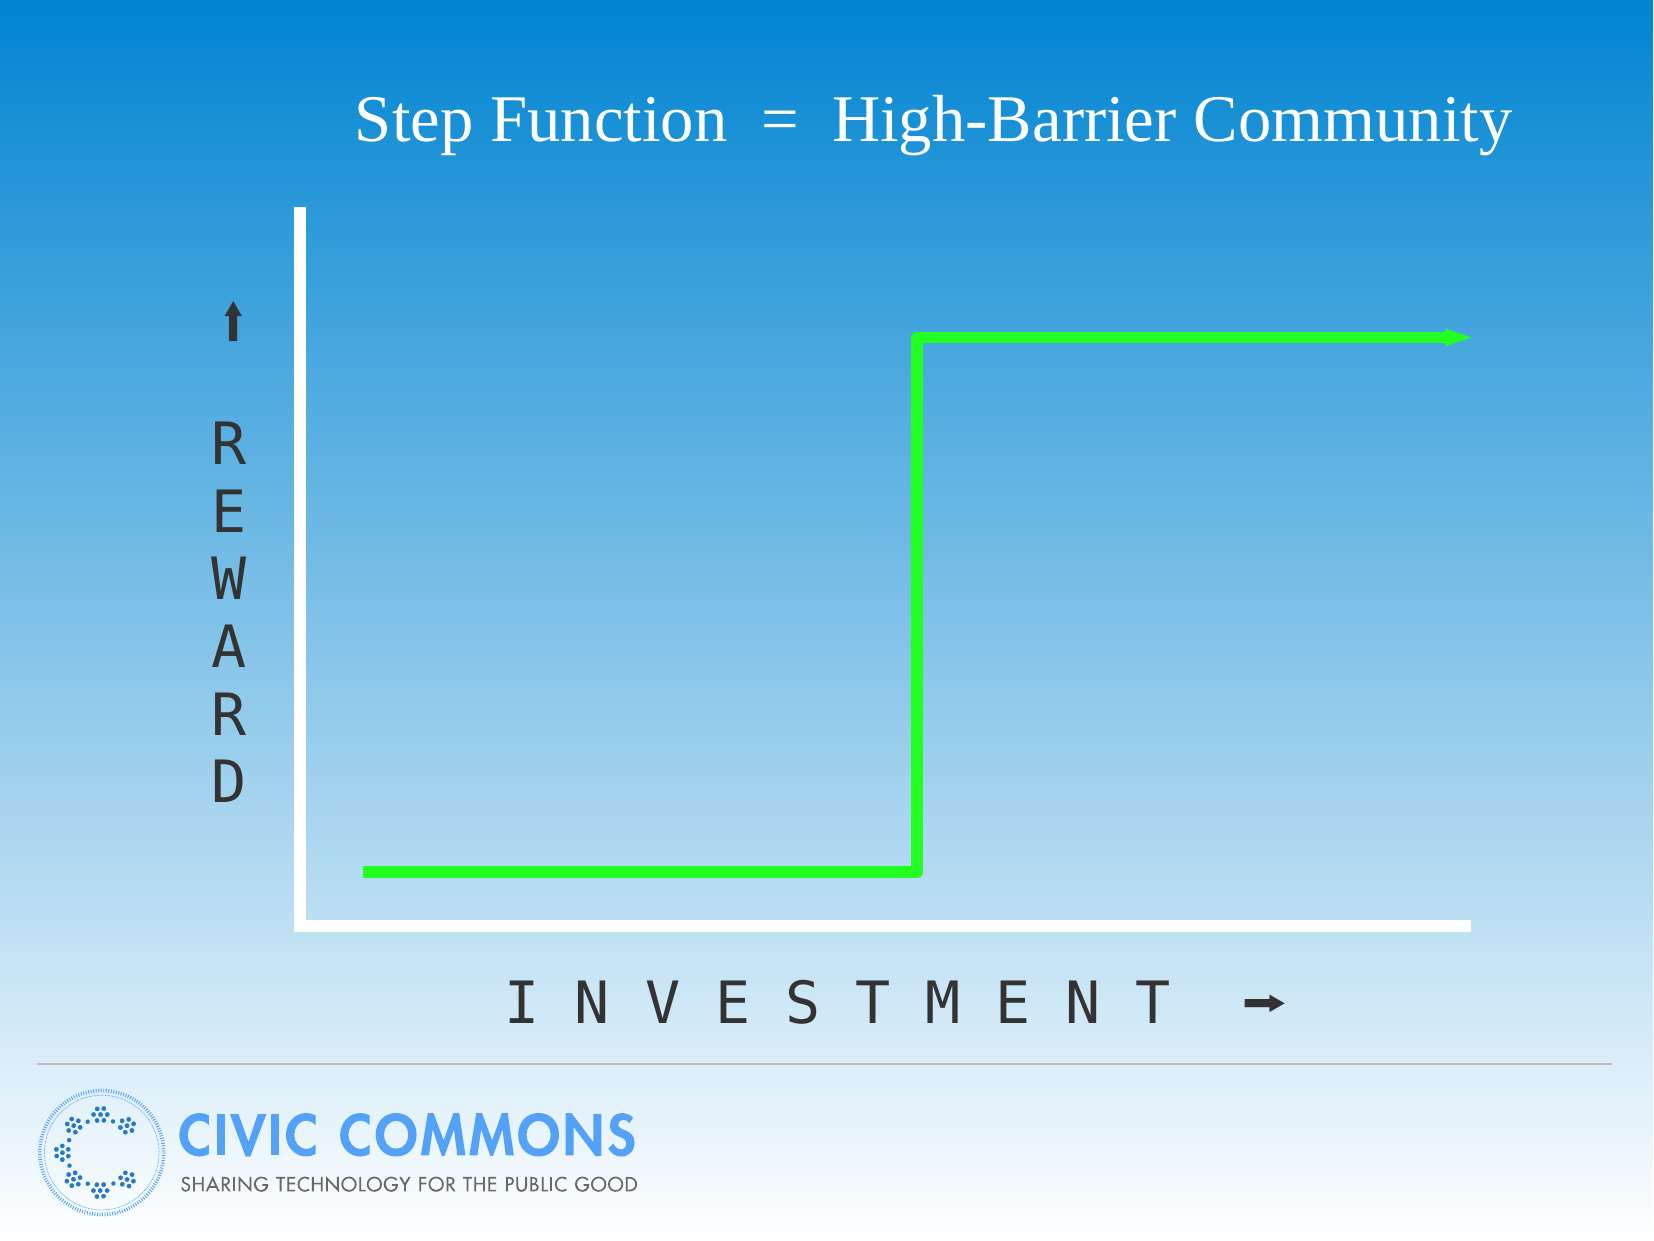

Step Function = High-Barrier Community

R
E
W
A
R
D
I N V E S T M E N T 